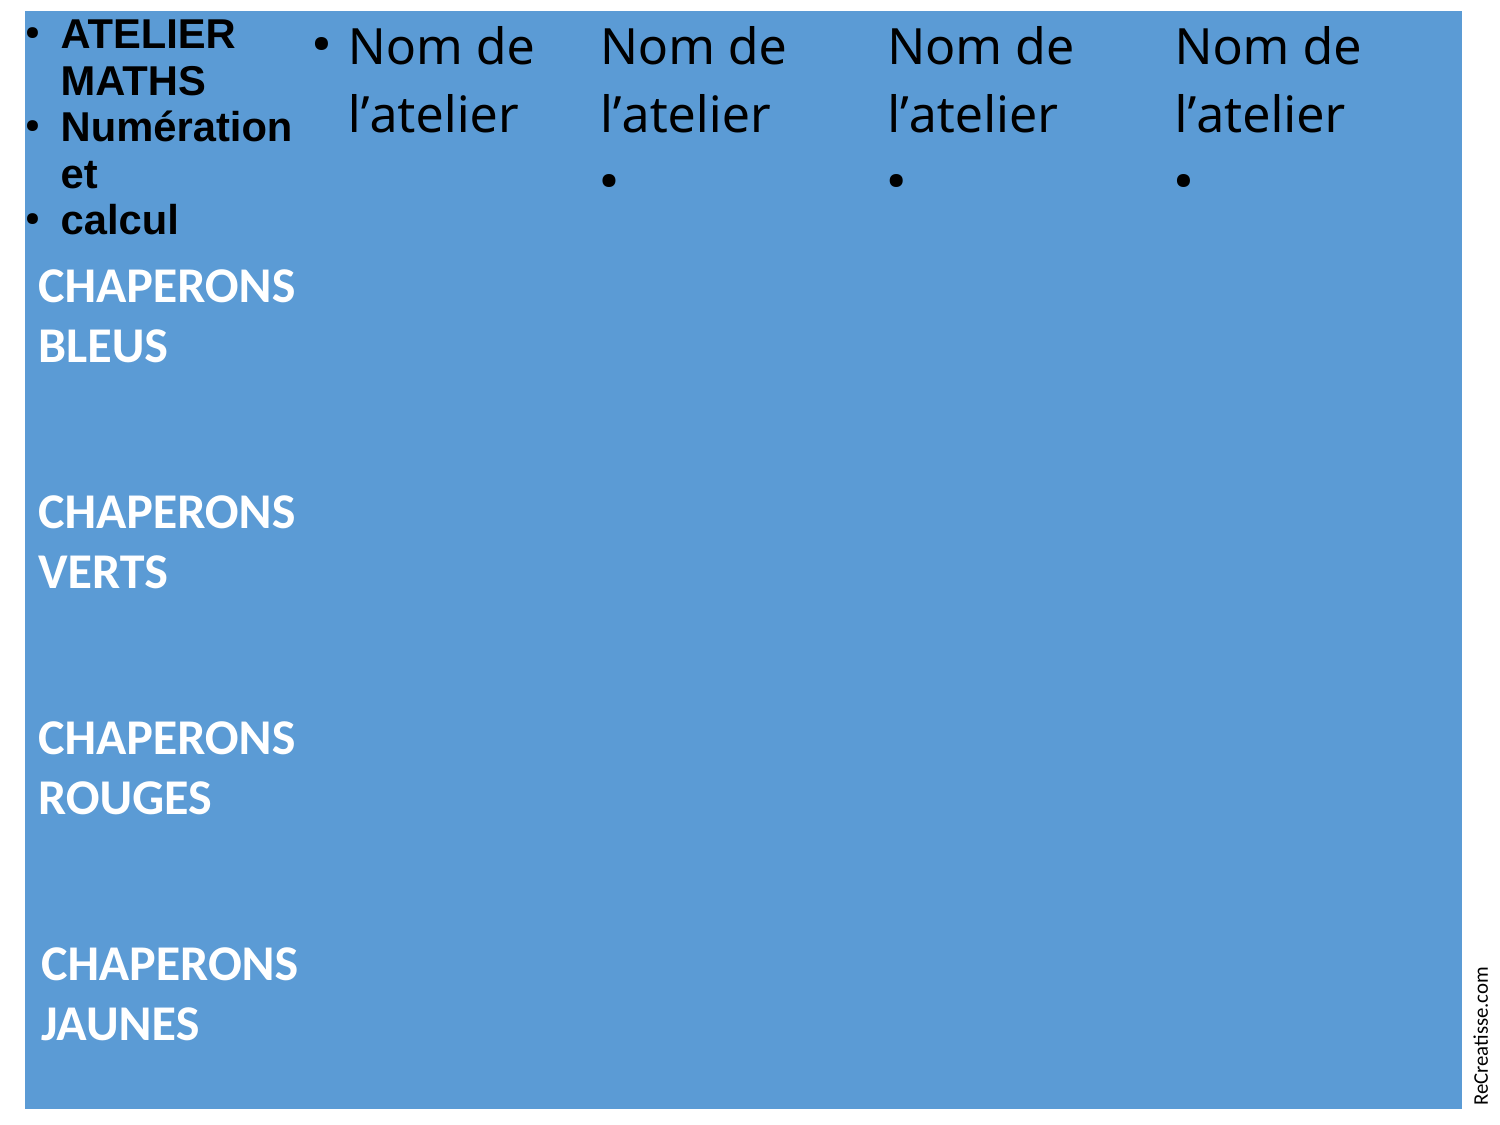

| ATELIER MATHS Numération et calcul | Nom de l’atelier | Nom de l’atelier | Nom de l’atelier | Nom de l’atelier |
| --- | --- | --- | --- | --- |
| | | | | |
| | | | | |
| | | | | |
| | | | | |
CHAPERONS
BLEUS
CHAPERONS
VERTS
CHAPERONS
ROUGES
CHAPERONS
JAUNES
ReCreatisse.com